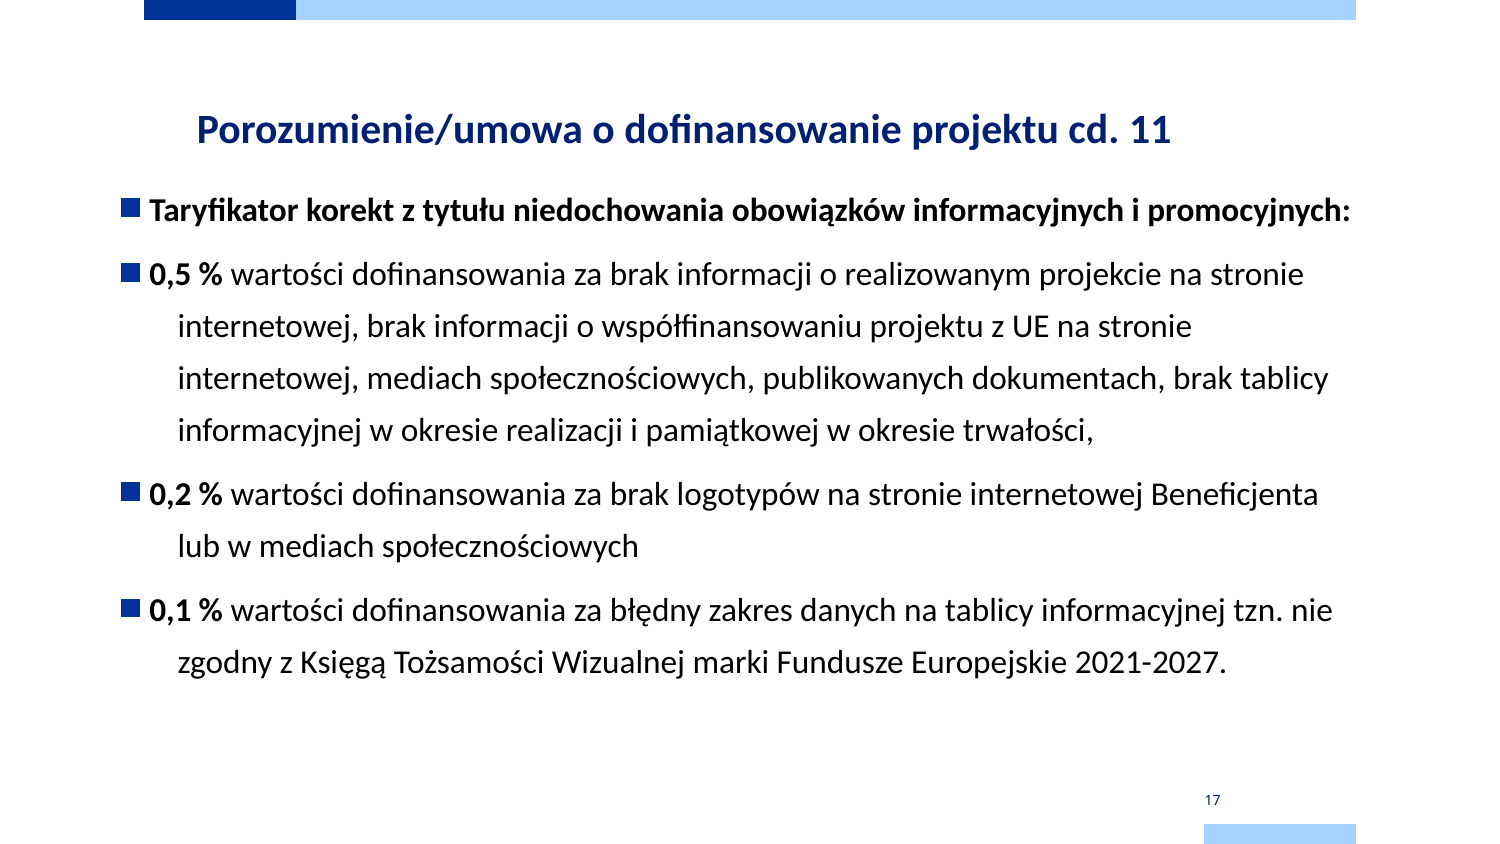

# Porozumienie/umowa o dofinansowanie projektu cd. 11
Taryfikator korekt z tytułu niedochowania obowiązków informacyjnych i promocyjnych:
0,5 % wartości dofinansowania za brak informacji o realizowanym projekcie na stronie internetowej, brak informacji o współfinansowaniu projektu z UE na stronie internetowej, mediach społecznościowych, publikowanych dokumentach, brak tablicy informacyjnej w okresie realizacji i pamiątkowej w okresie trwałości,
0,2 % wartości dofinansowania za brak logotypów na stronie internetowej Beneficjenta lub w mediach społecznościowych
0,1 % wartości dofinansowania za błędny zakres danych na tablicy informacyjnej tzn. nie zgodny z Księgą Tożsamości Wizualnej marki Fundusze Europejskie 2021-2027.